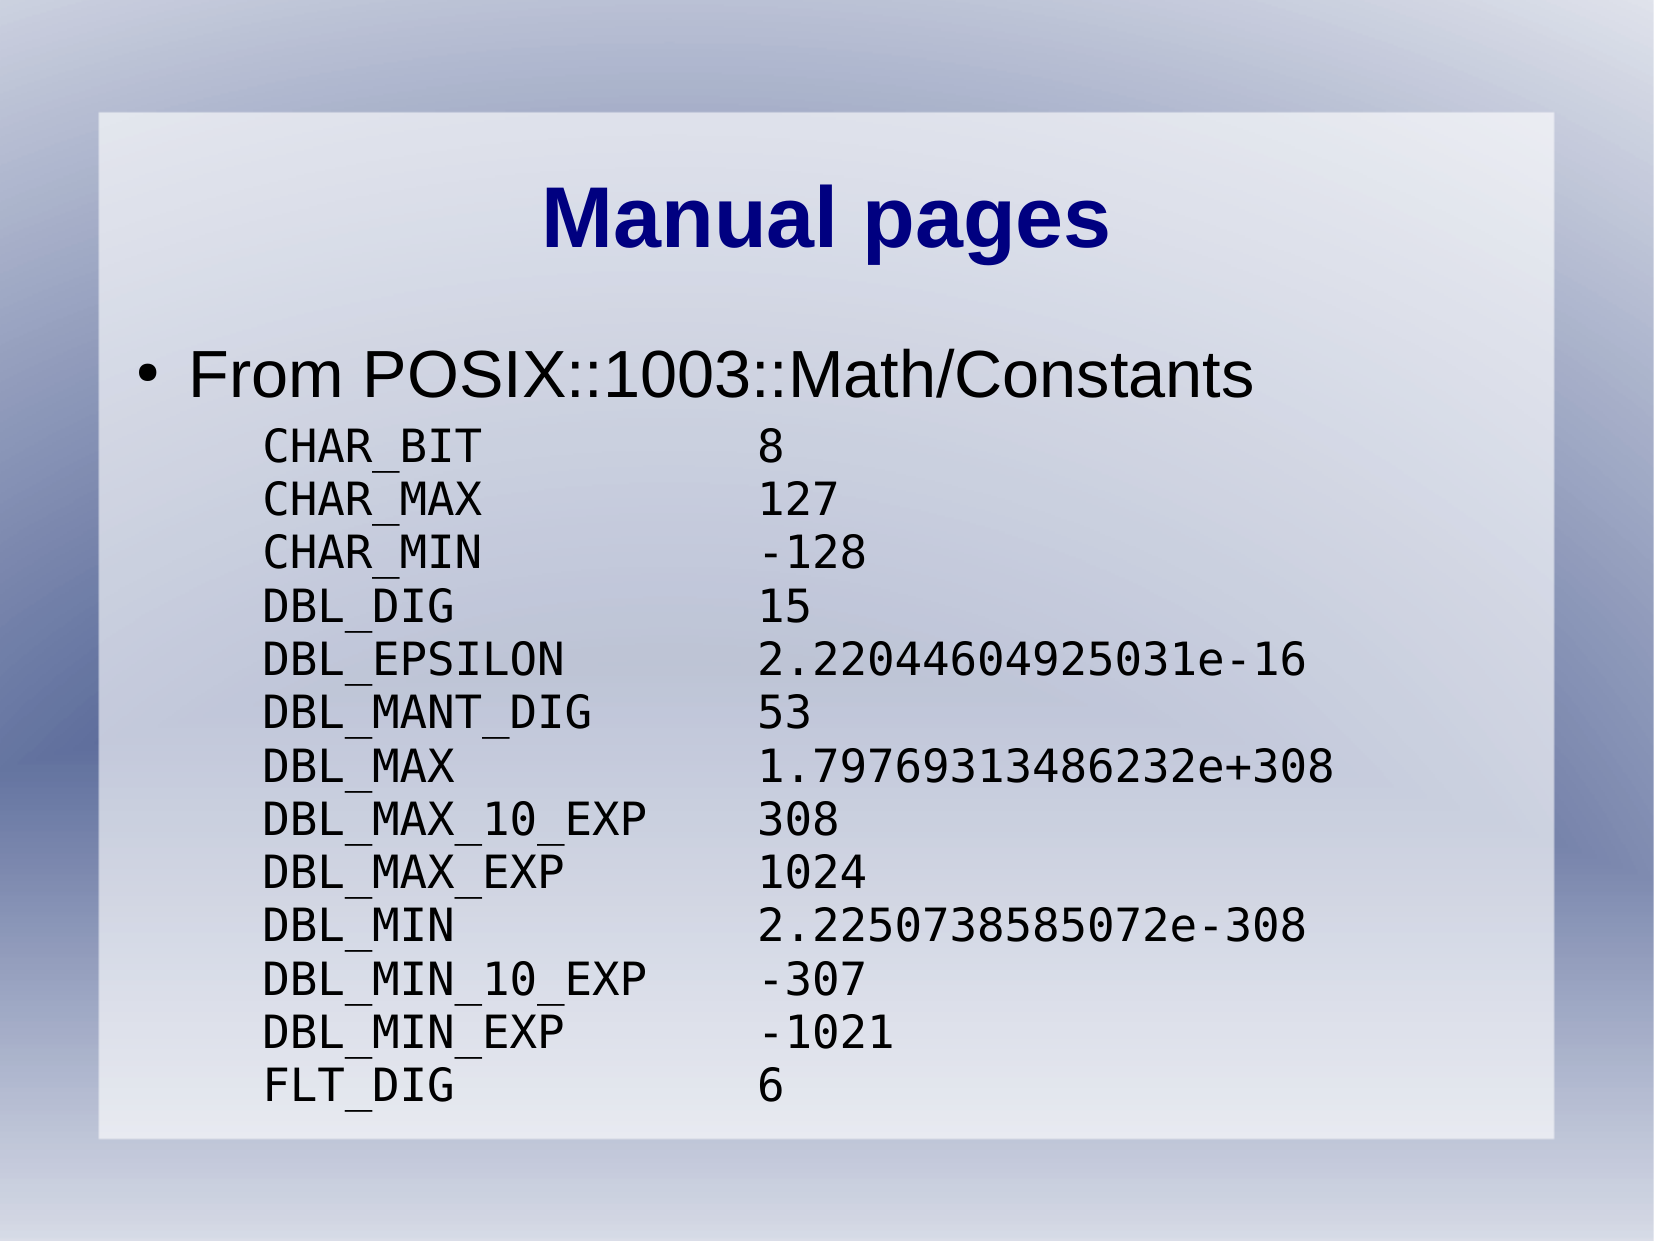

# Manual pages
From POSIX::1003::Math/Constants
 CHAR_BIT 8
 CHAR_MAX 127
 CHAR_MIN -128
 DBL_DIG 15
 DBL_EPSILON 2.22044604925031e-16
 DBL_MANT_DIG 53
 DBL_MAX 1.79769313486232e+308
 DBL_MAX_10_EXP 308
 DBL_MAX_EXP 1024
 DBL_MIN 2.2250738585072e-308
 DBL_MIN_10_EXP -307
 DBL_MIN_EXP -1021
 FLT_DIG 6